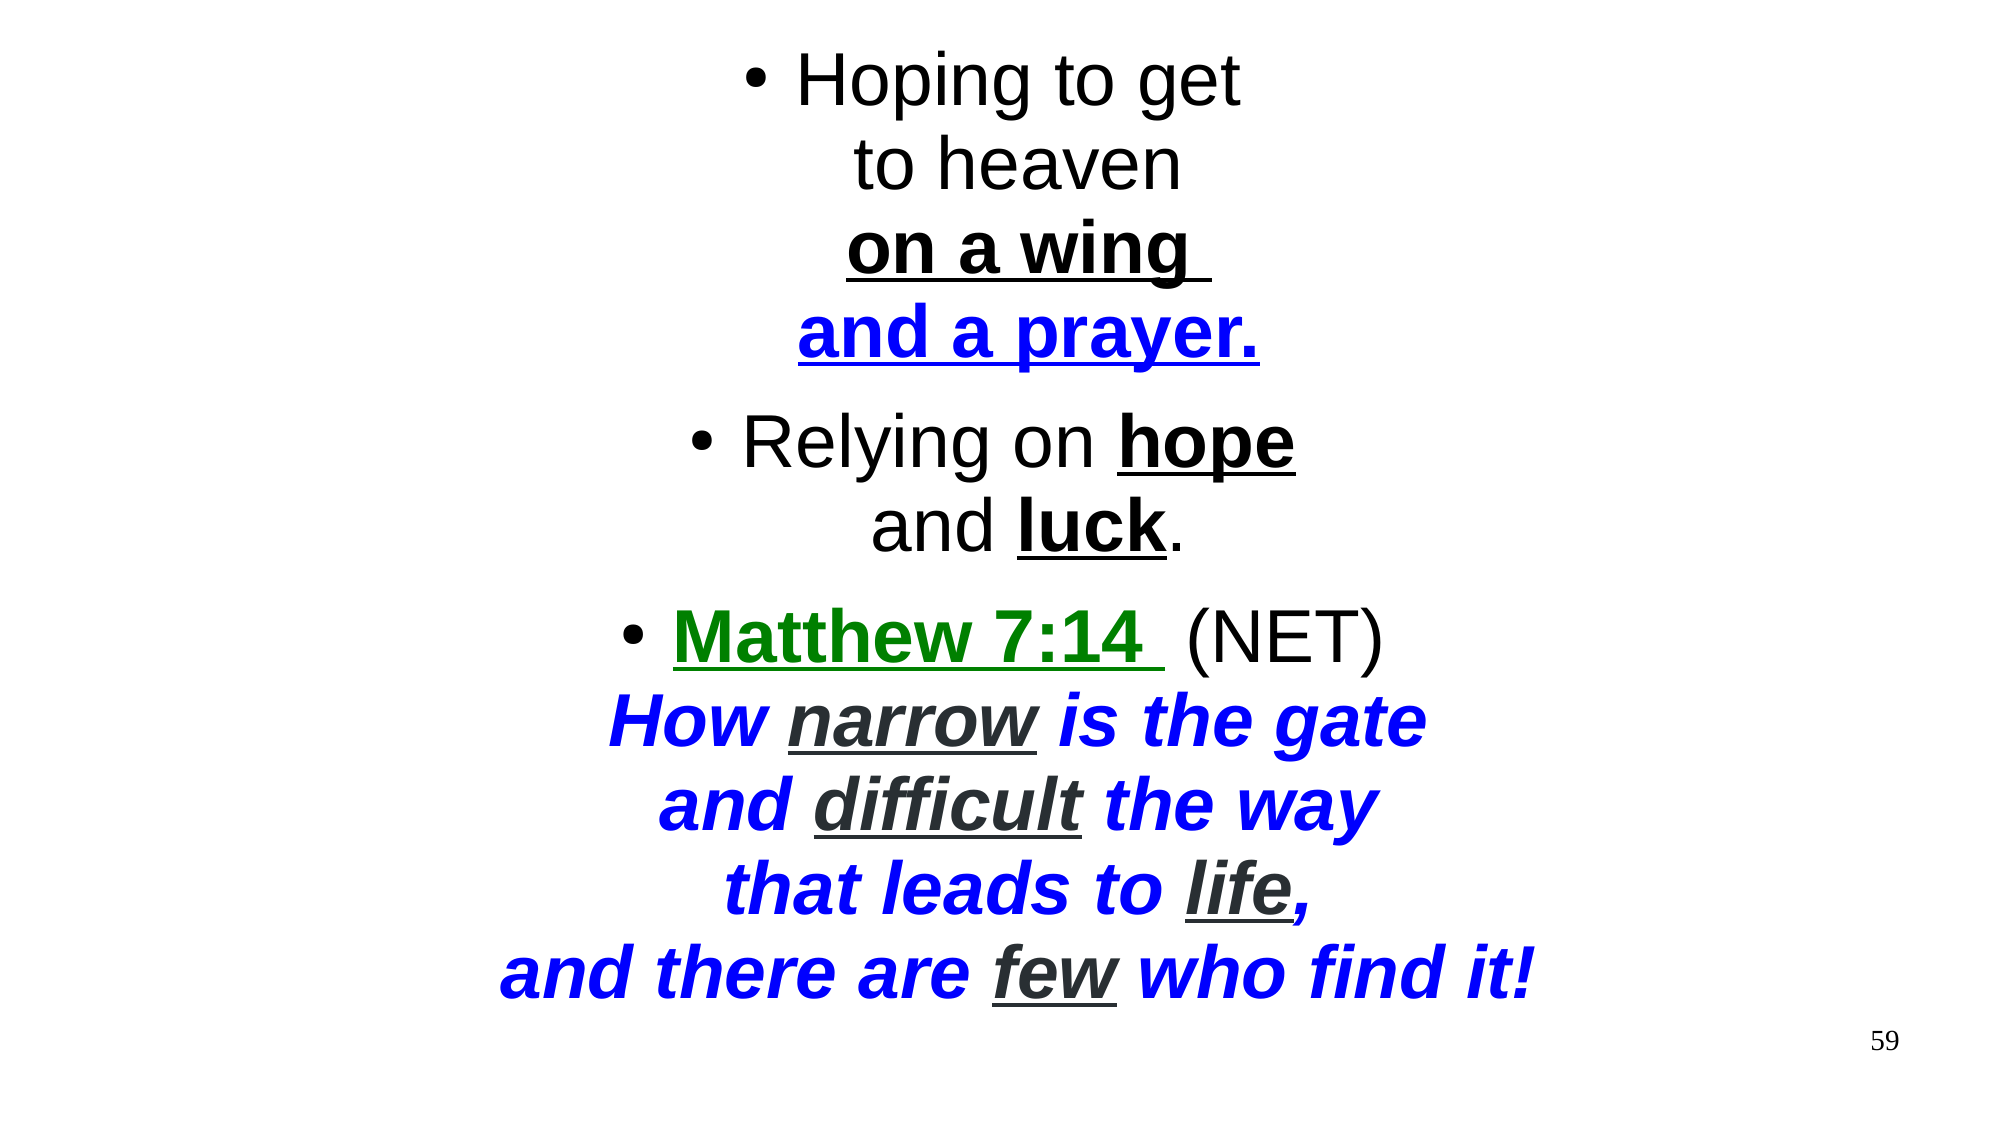

# Hoping to get to heaven on a wing and a prayer.
Relying on hope
and luck.
Matthew 7:14  (NET)
How narrow is the gate
and difficult the way
that leads to life,
and there are few who find it!
59